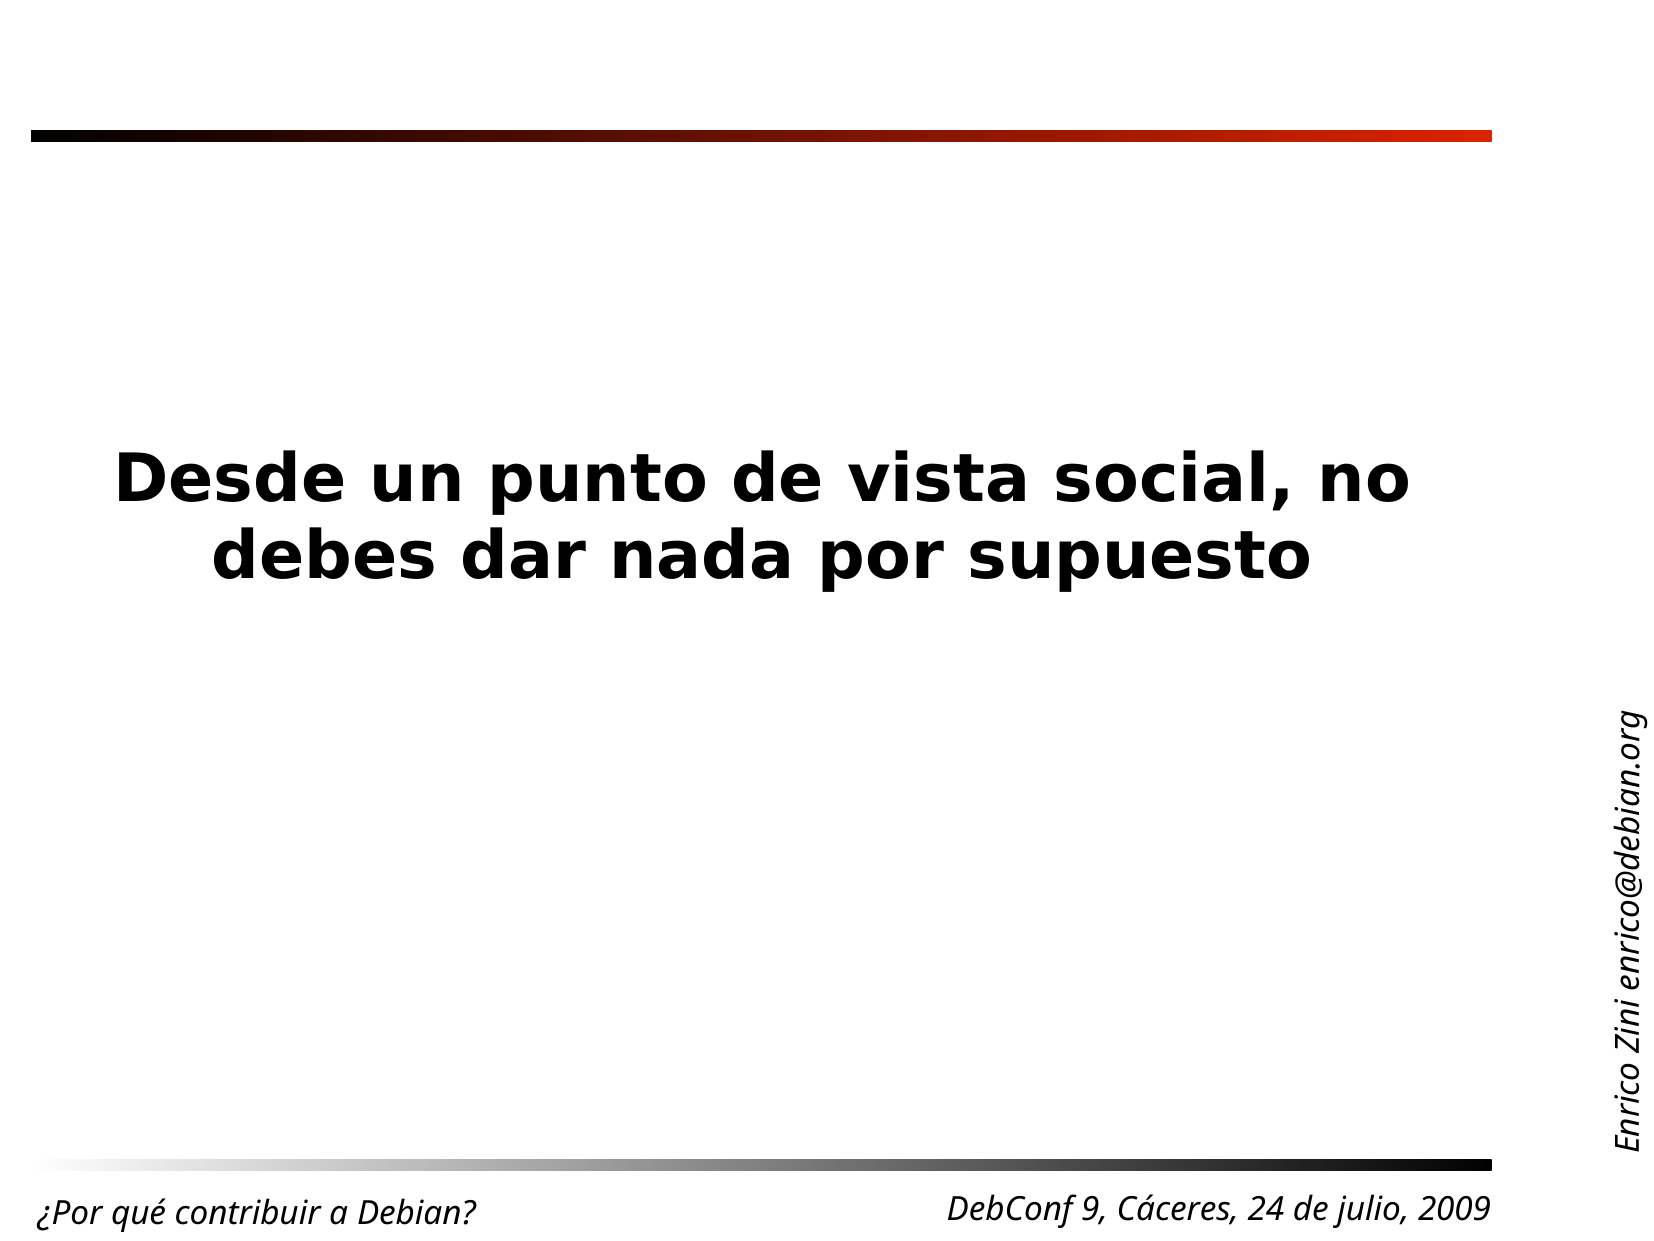

Desde un punto de vista social, no debes dar nada por supuesto